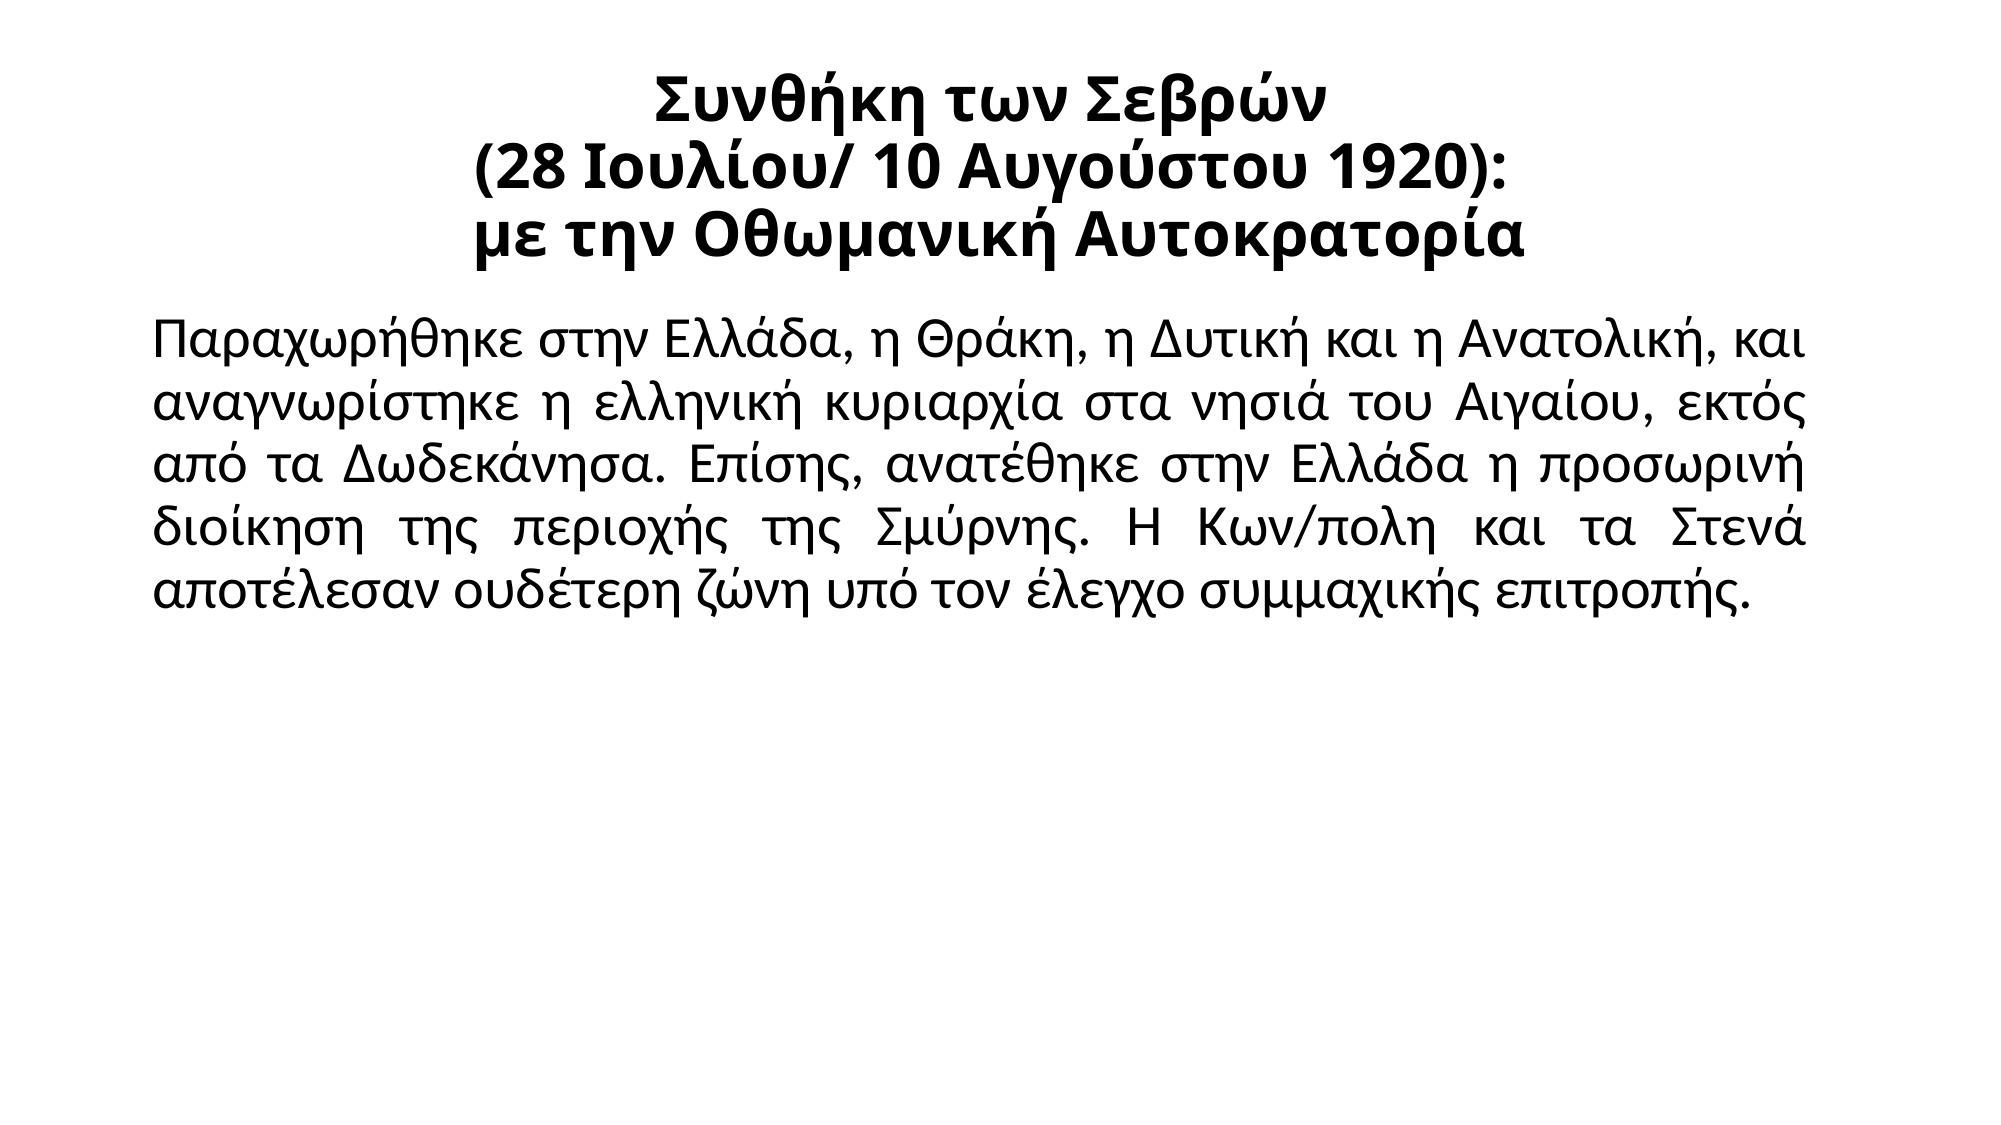

# Συνθήκη των Σεβρών (28 Ιουλίου/ 10 Αυγούστου 1920): με την Οθωμανική Αυτοκρατορία
Παραχωρήθηκε στην Ελλάδα, η Θράκη, η Δυτική και η Ανατολική, και αναγνωρίστηκε η ελληνική κυριαρχία στα νησιά του Αιγαίου, εκτός από τα Δωδεκάνησα. Επίσης, ανατέθηκε στην Ελλάδα η προσωρινή διοίκηση της περιοχής της Σμύρνης. Η Κων/πολη και τα Στενά αποτέλεσαν ουδέτερη ζώνη υπό τον έλεγχο συμμαχικής επιτροπής.